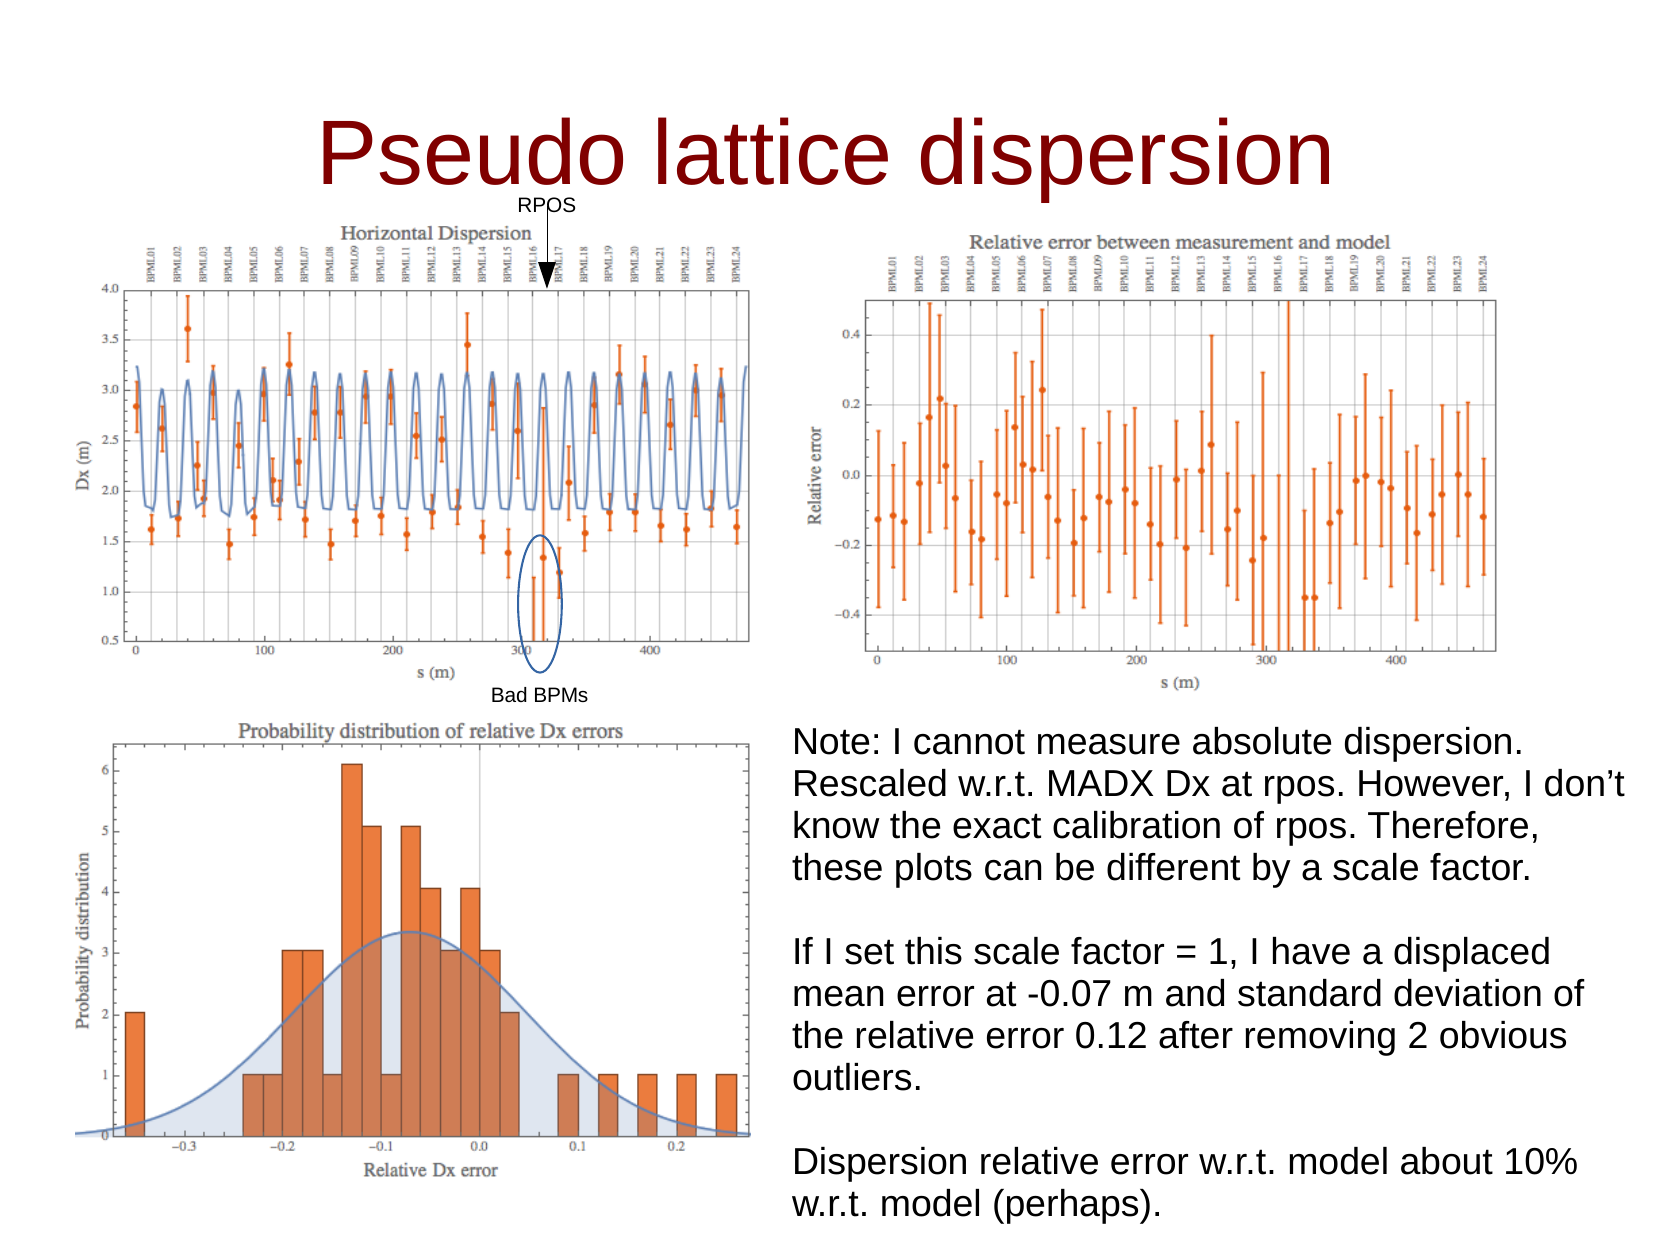

# Pseudo lattice dispersion
RPOS
Bad BPMs
Note: I cannot measure absolute dispersion. Rescaled w.r.t. MADX Dx at rpos. However, I don’t know the exact calibration of rpos. Therefore, these plots can be different by a scale factor.
If I set this scale factor = 1, I have a displaced mean error at -0.07 m and standard deviation of the relative error 0.12 after removing 2 obvious outliers.
Dispersion relative error w.r.t. model about 10% w.r.t. model (perhaps).